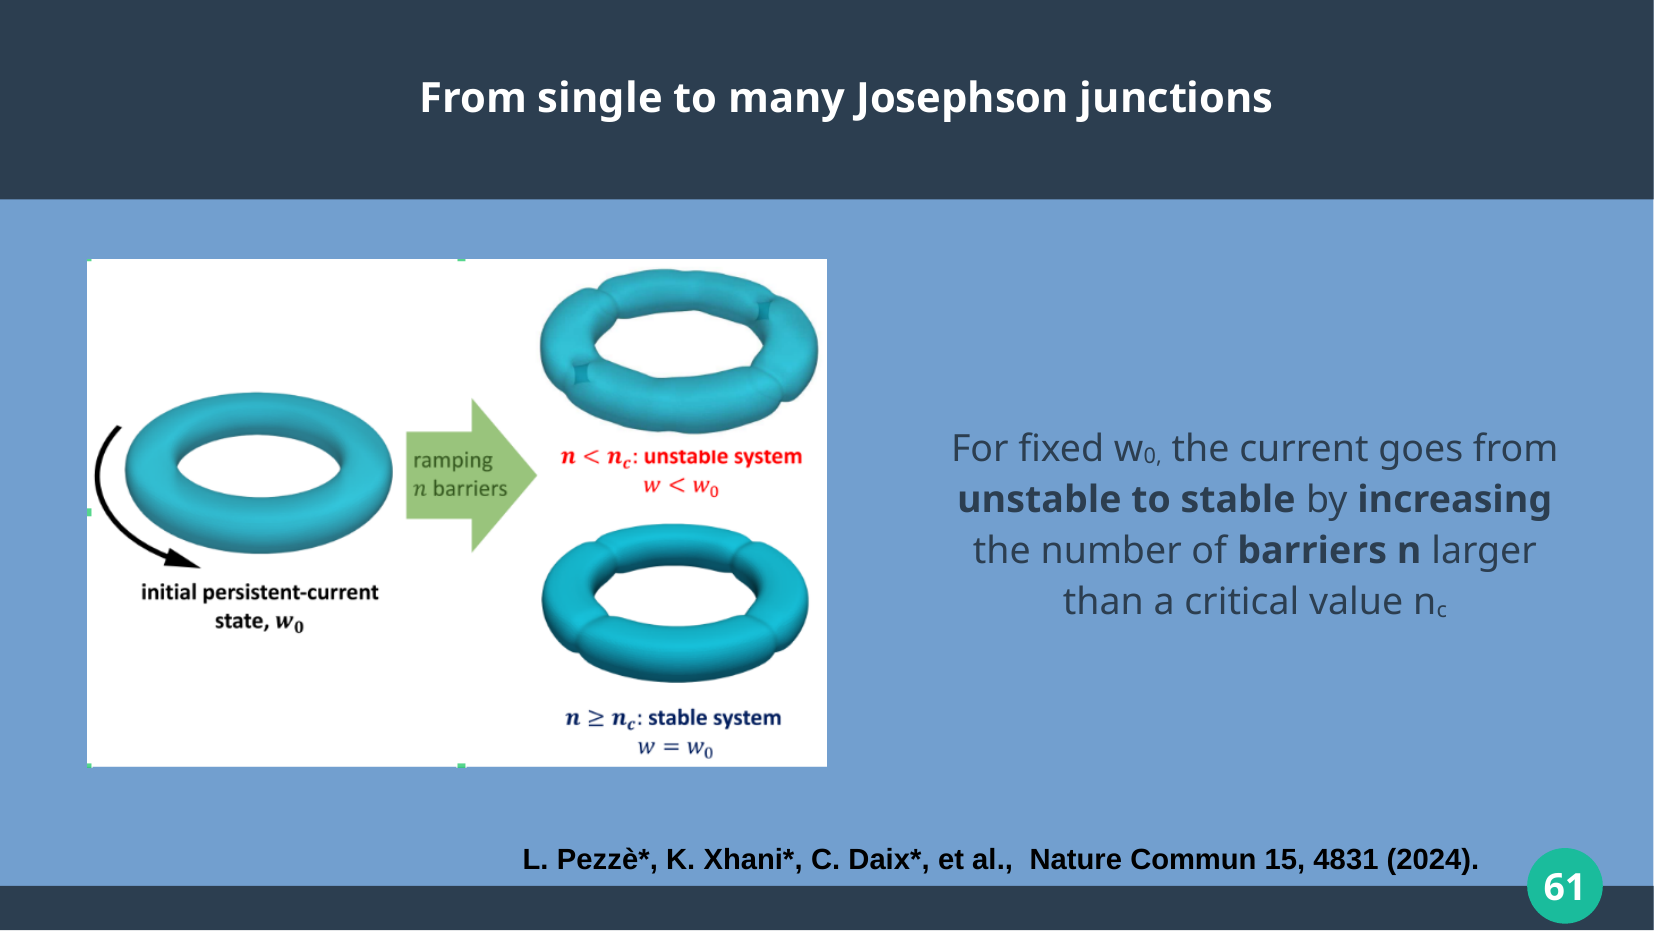

# From single to many Josephson junctions
For fixed w0, the current goes from unstable to stable by increasing the number of barriers n larger than a critical value nc
L. Pezzè*, K. Xhani*, C. Daix*, et al., Nature Commun 15, 4831 (2024).